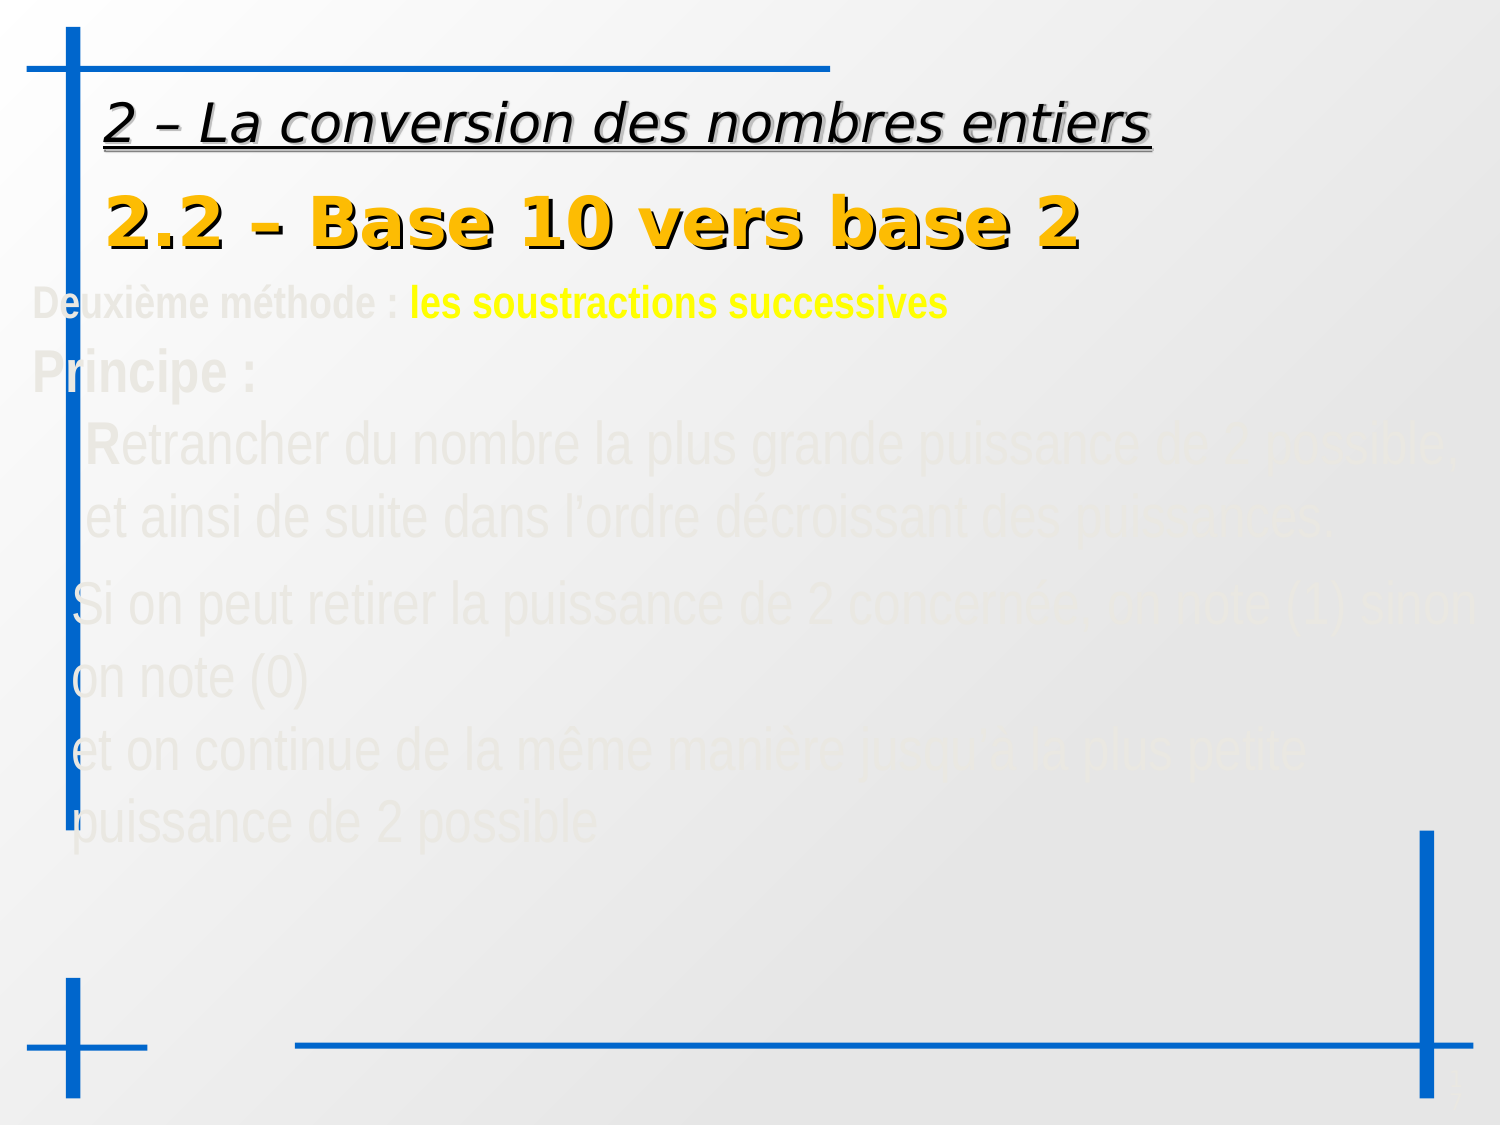

# 2 – La conversion des nombres entiers
2.2 – Base 10 vers base 2
Deuxième méthode : les soustractions successives
Principe :
Retrancher du nombre la plus grande puissance de 2 possible, et ainsi de suite dans l’ordre décroissant des puissances.
	Si on peut retirer la puissance de 2 concernée, on note (1) sinon on note (0)
et on continue de la même manière jusqu’à la plus petite puissance de 2 possible